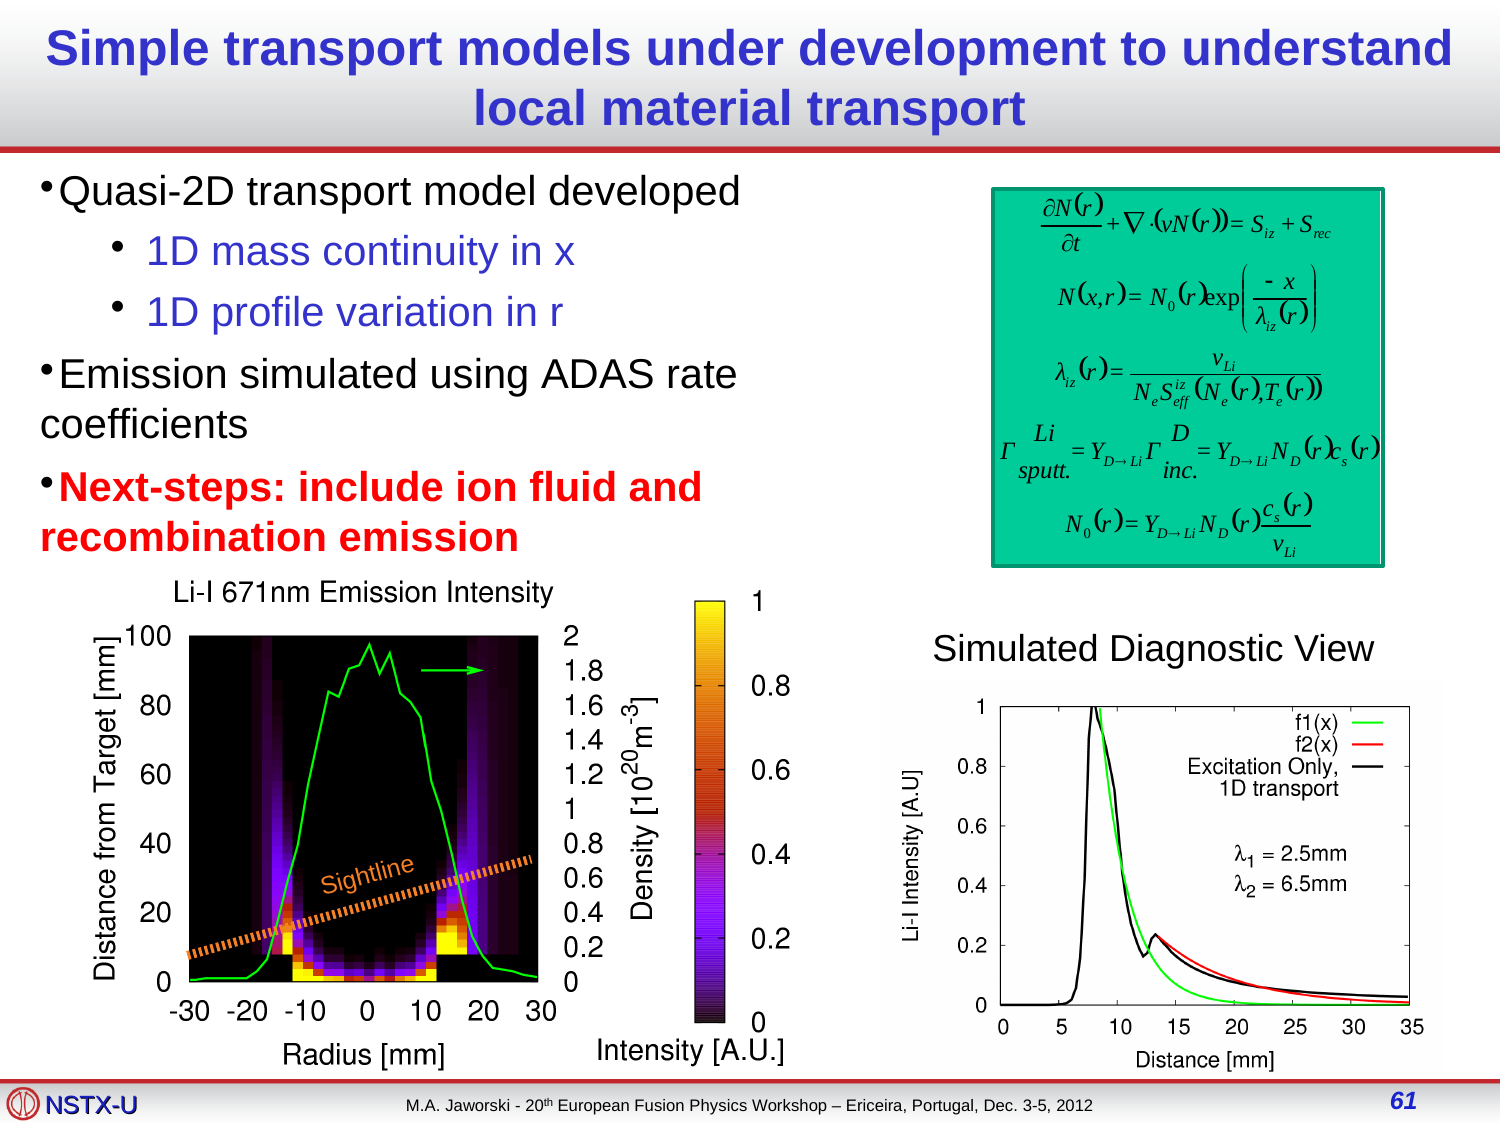

# Simple transport models under development to understand local material transport
Quasi-2D transport model developed
1D mass continuity in x
1D profile variation in r
Emission simulated using ADAS rate coefficients
Next-steps: include ion fluid and recombination emission
Simulated Diagnostic View
Sightline